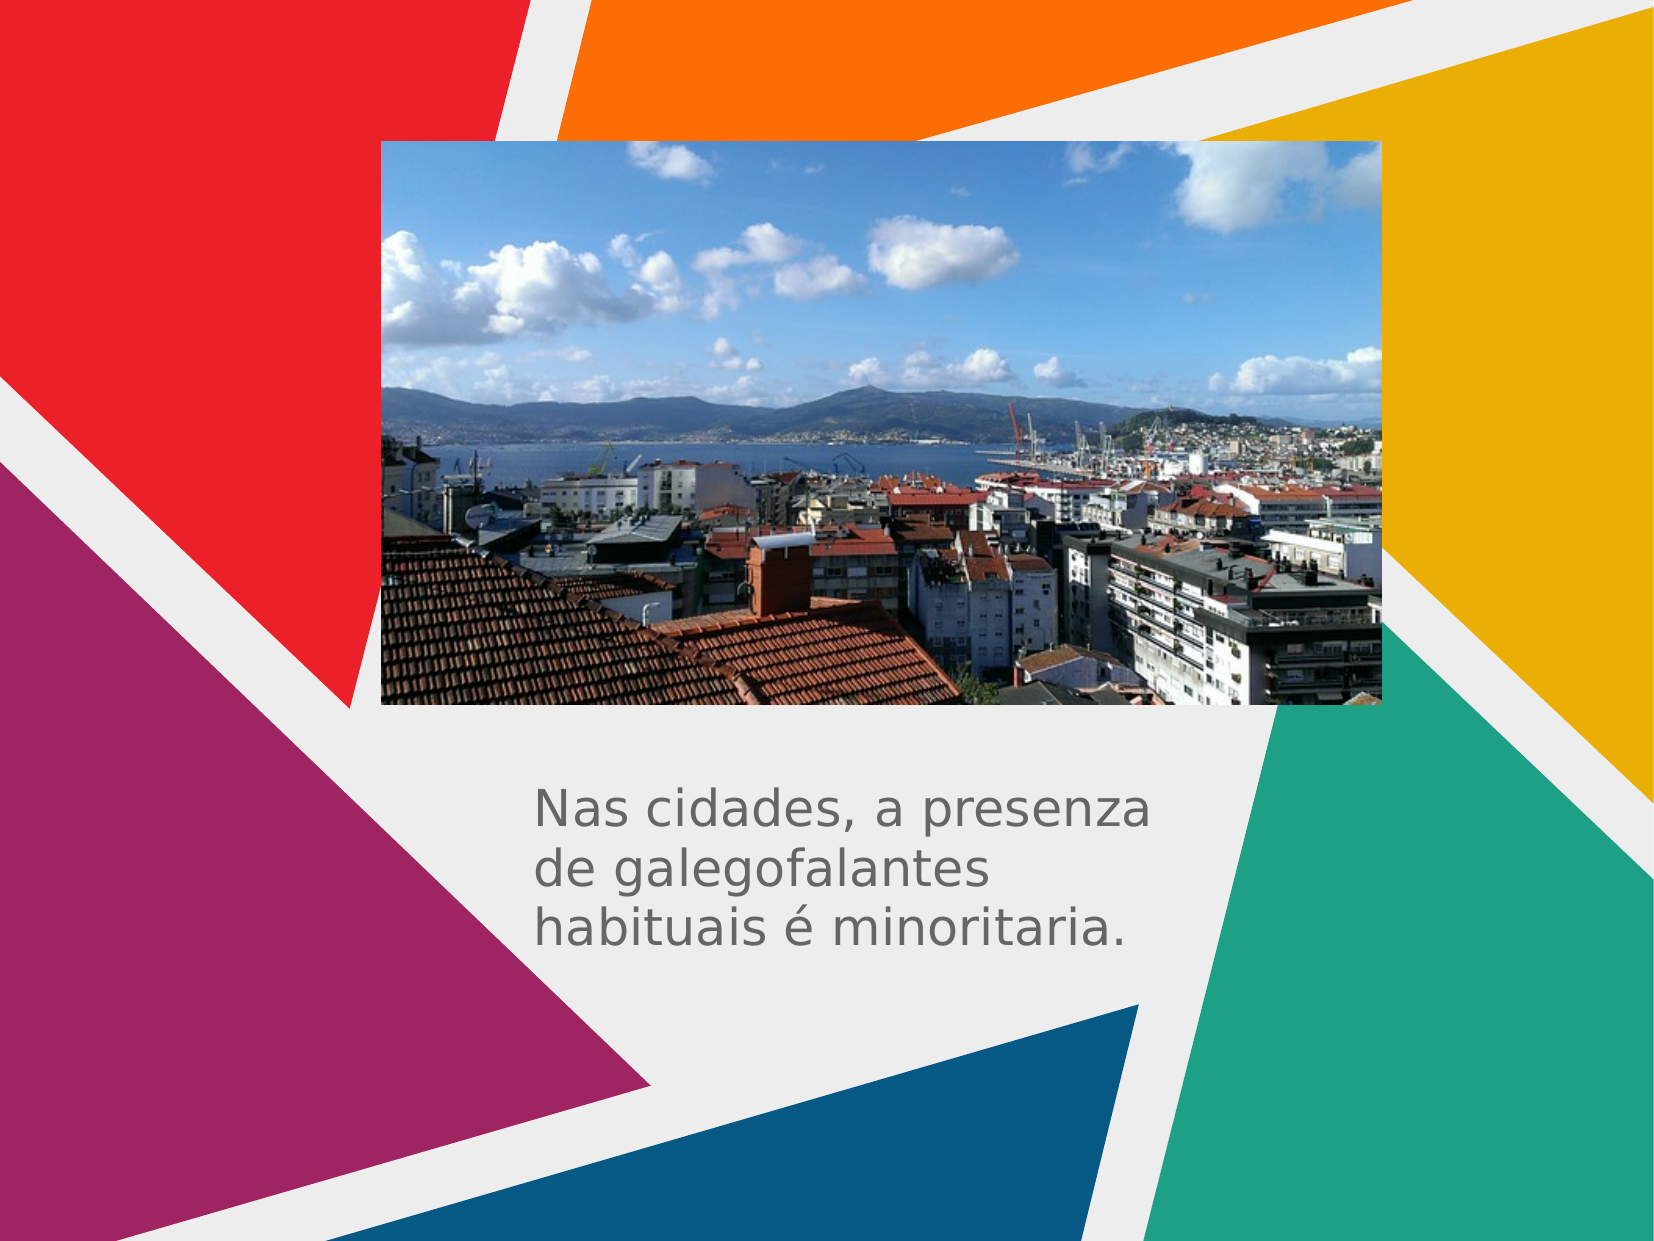

#
Nas cidades, a presenza de galegofalantes habituais é minoritaria.